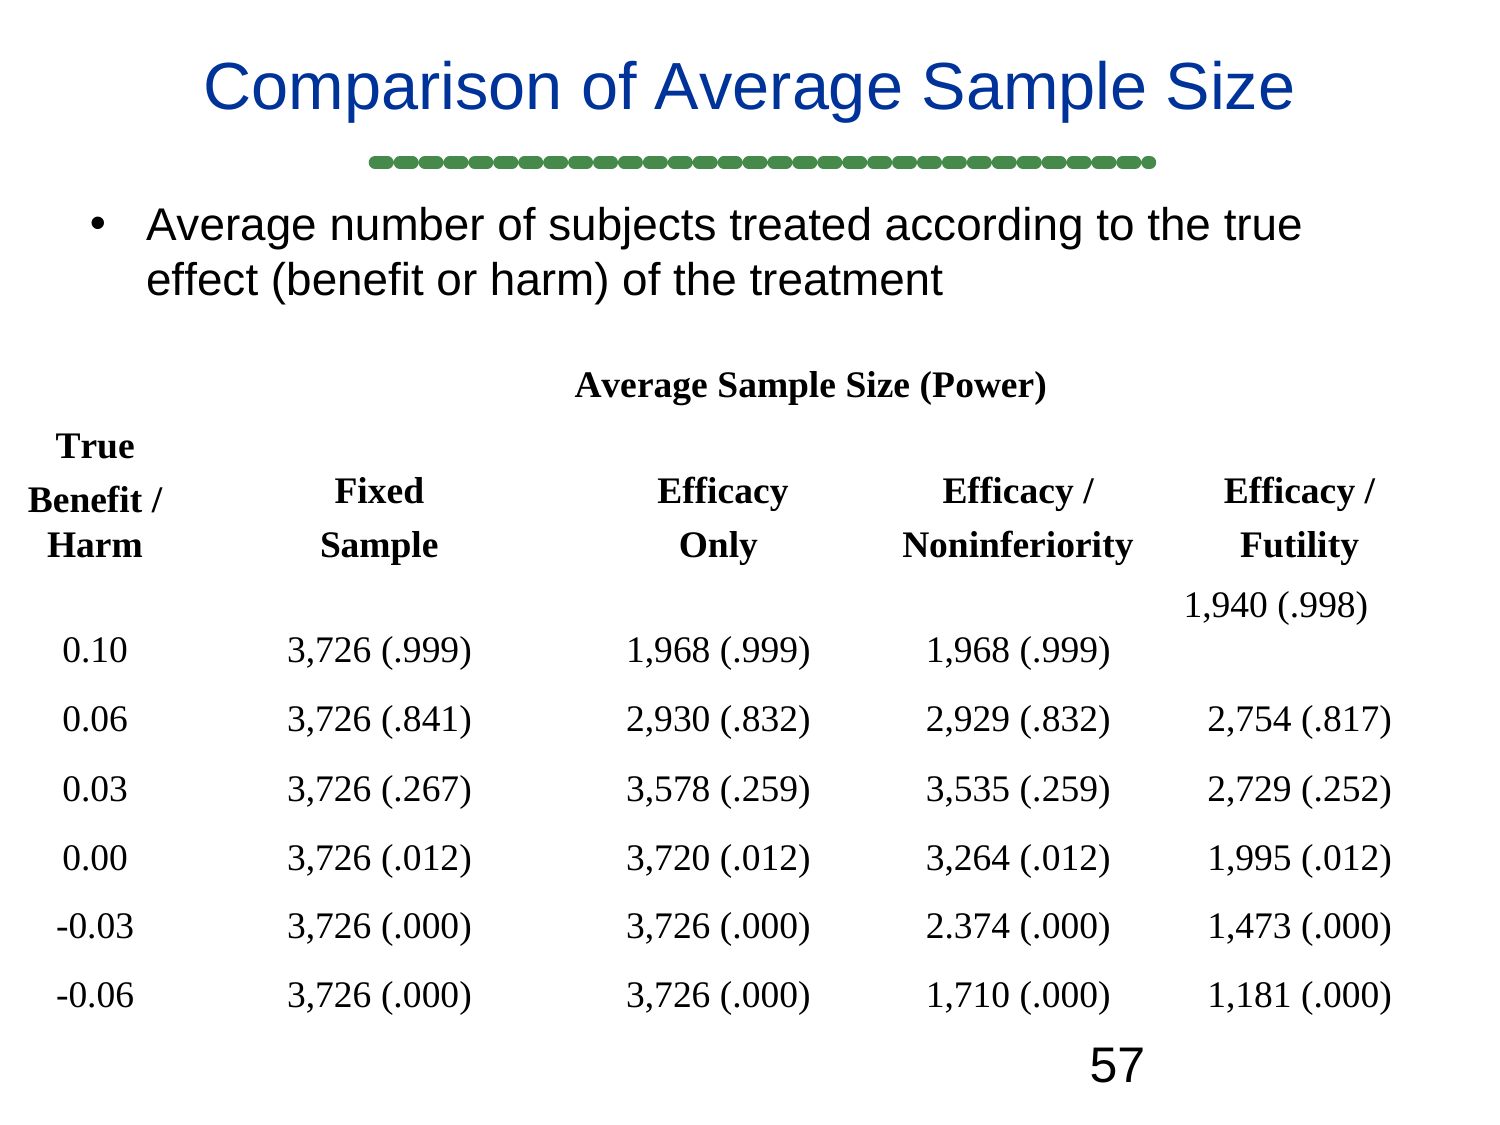

# Comparison of Average Sample Size
Average number of subjects treated according to the true effect (benefit or harm) of the treatment
| | Average Sample Size (Power) | | | |
| --- | --- | --- | --- | --- |
| True Benefit / Harm | Fixed Sample | Efficacy Only | Efficacy / Noninferiority | Efficacy / Futility |
| 0.10 | 3,726 (.999) | 1,968 (.999) | 1,968 (.999) | 1,940 (.998) |
| 0.06 | 3,726 (.841) | 2,930 (.832) | 2,929 (.832) | 2,754 (.817) |
| 0.03 | 3,726 (.267) | 3,578 (.259) | 3,535 (.259) | 2,729 (.252) |
| 0.00 | 3,726 (.012) | 3,720 (.012) | 3,264 (.012) | 1,995 (.012) |
| -0.03 | 3,726 (.000) | 3,726 (.000) | 2.374 (.000) | 1,473 (.000) |
| -0.06 | 3,726 (.000) | 3,726 (.000) | 1,710 (.000) | 1,181 (.000) |
57